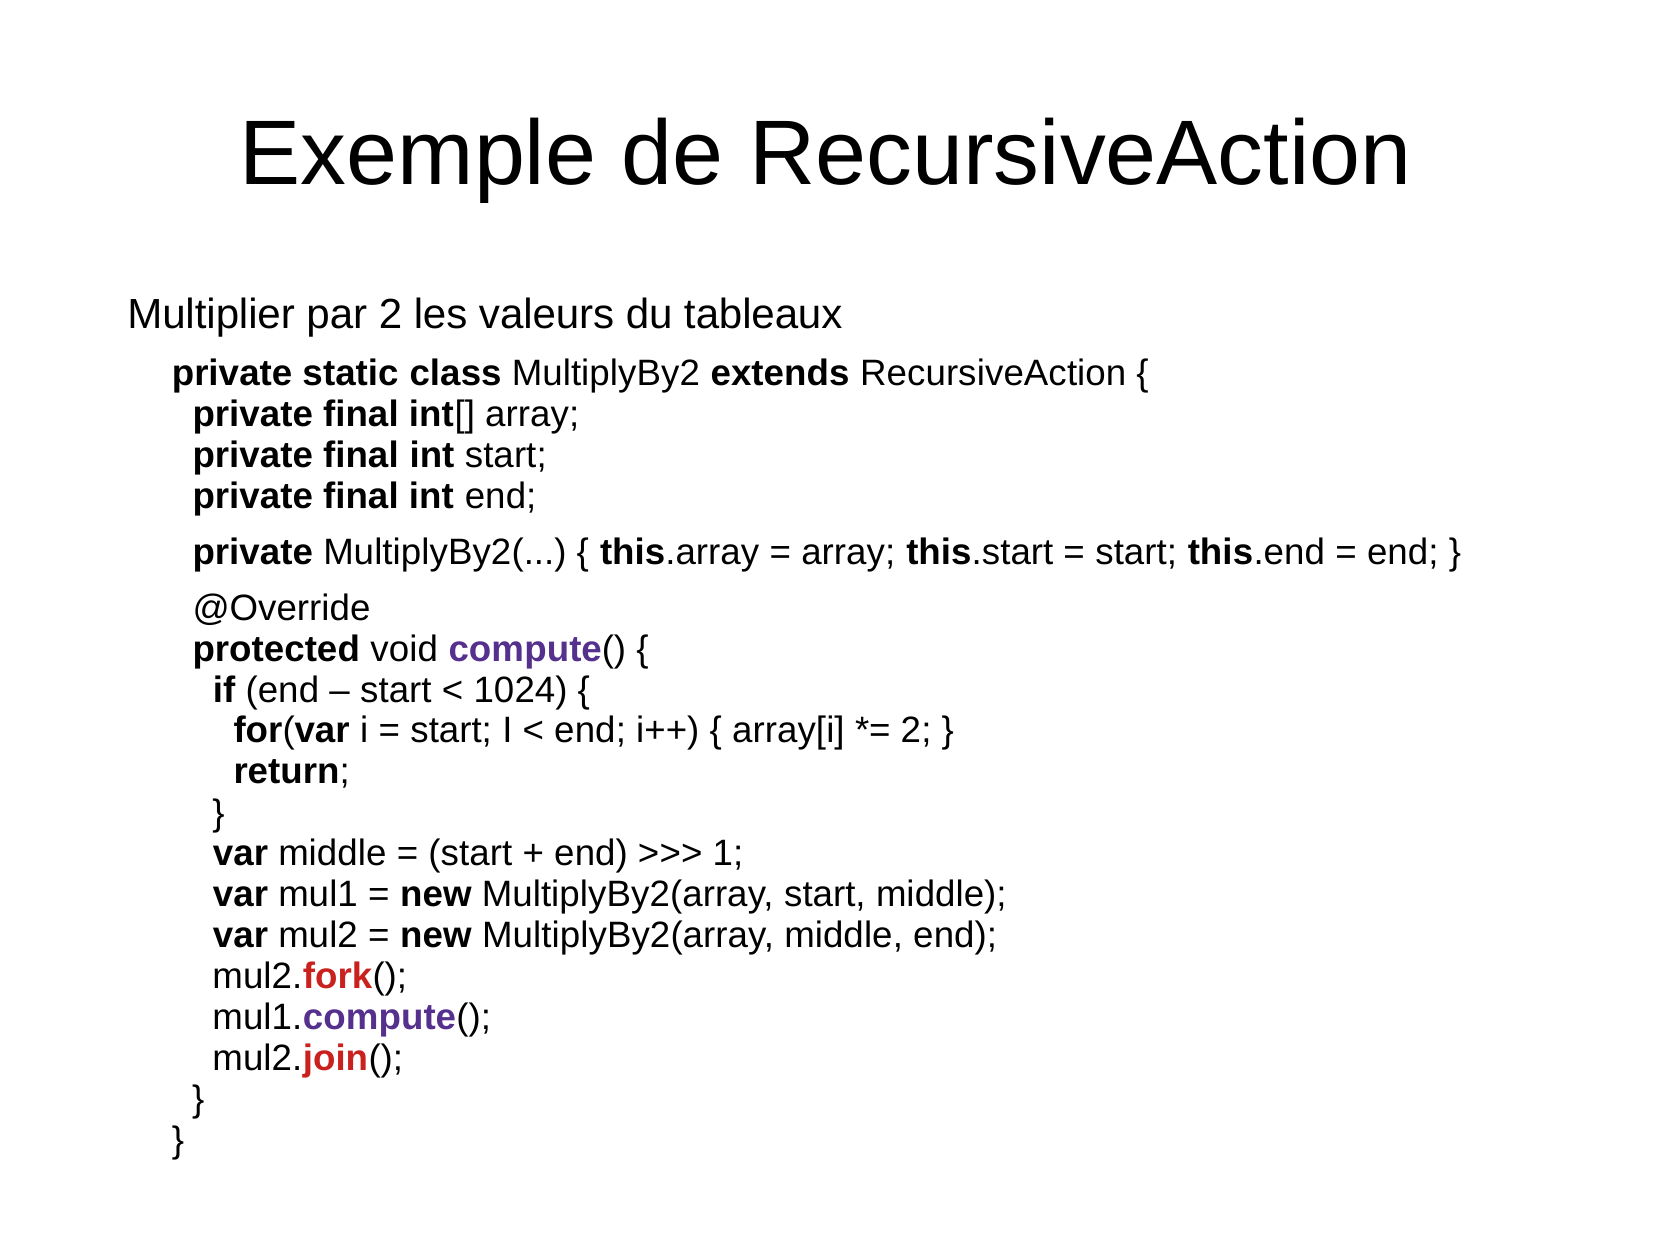

# Exemple de RecursiveAction
Multiplier par 2 les valeurs du tableaux
private static class MultiplyBy2 extends RecursiveAction {
 private final int[] array;
 private final int start;
 private final int end;
 private MultiplyBy2(...) { this.array = array; this.start = start; this.end = end; }
 @Override
 protected void compute() {
 if (end – start < 1024) {
 for(var i = start; I < end; i++) { array[i] *= 2; }
 return;
 }
 var middle = (start + end) >>> 1;
 var mul1 = new MultiplyBy2(array, start, middle);
 var mul2 = new MultiplyBy2(array, middle, end);
 mul2.fork();
 mul1.compute();
 mul2.join();
 }
}